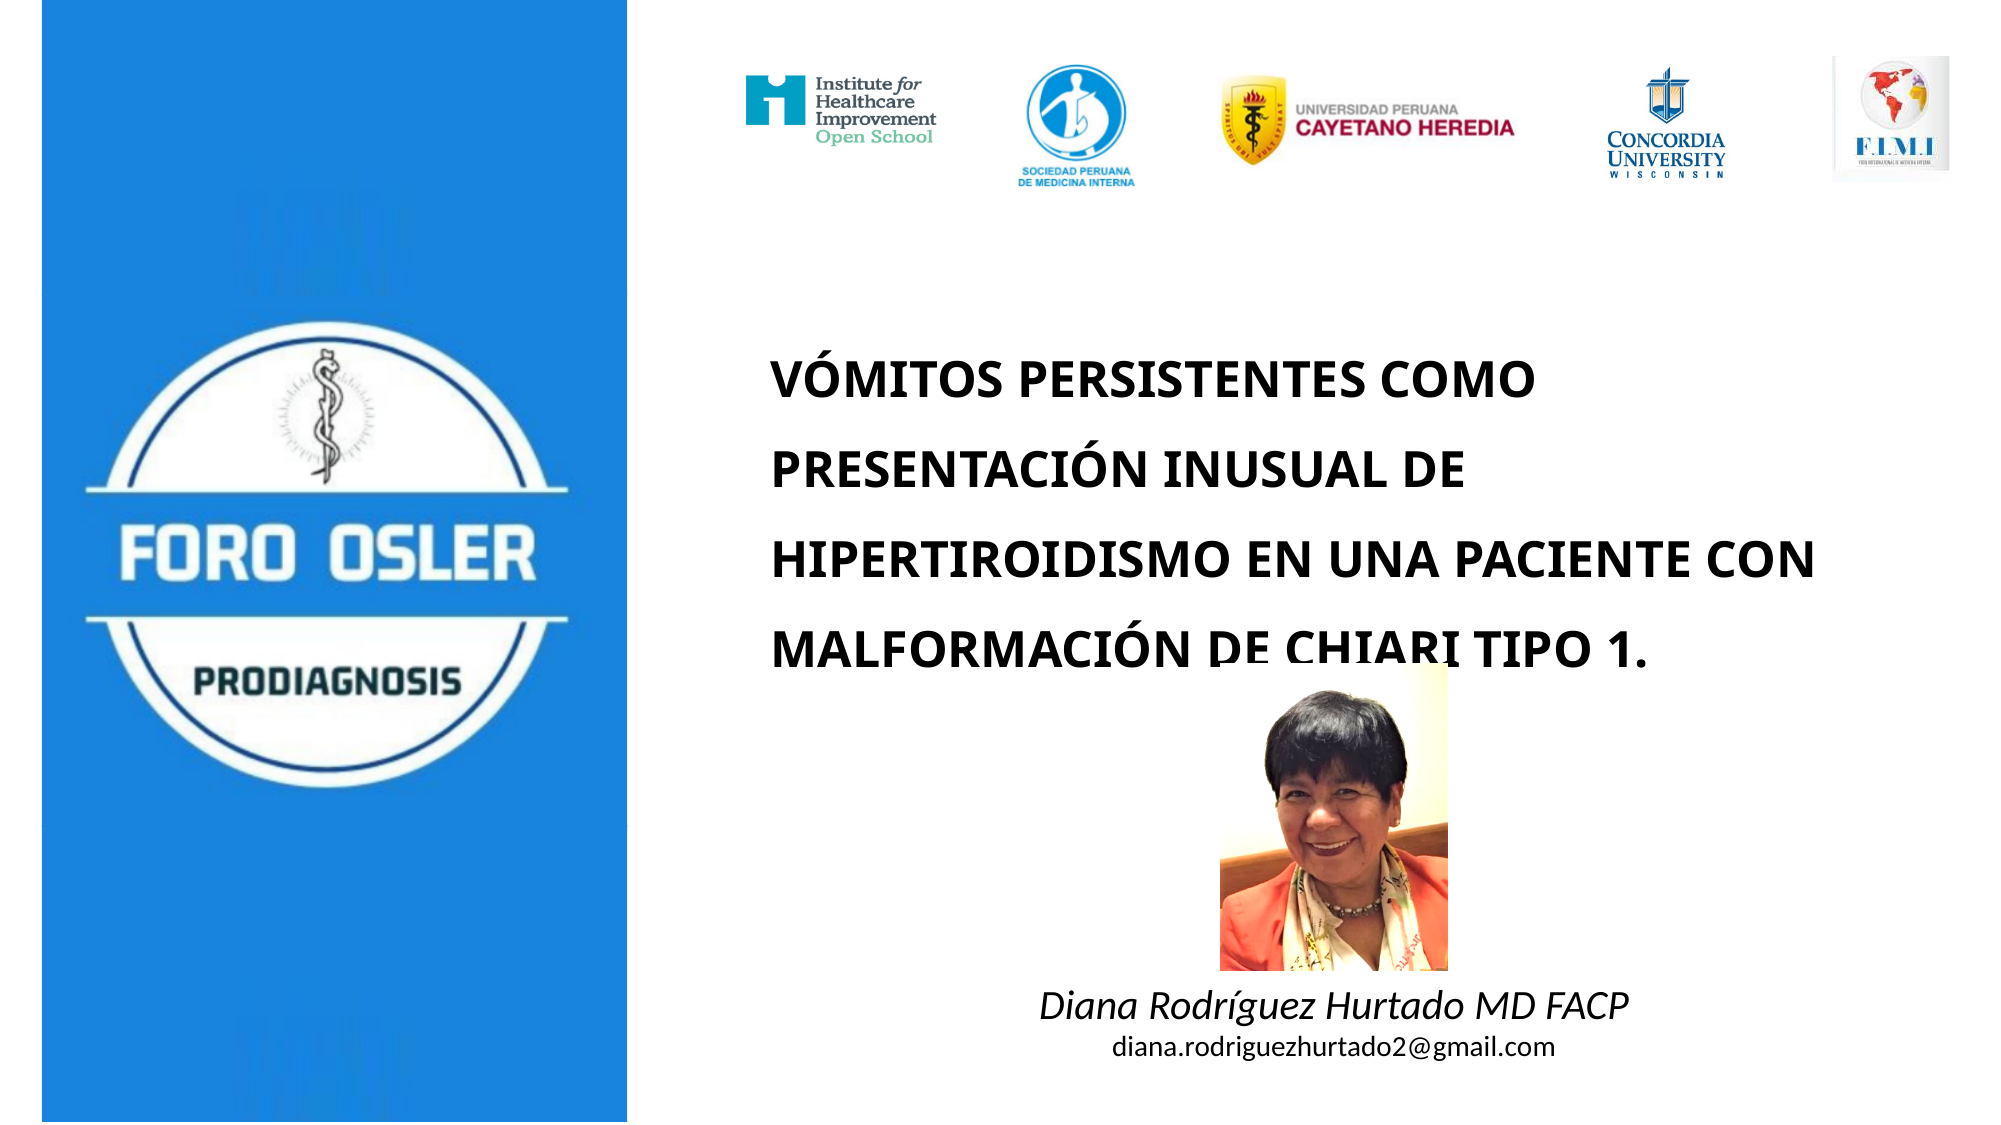

# VÓMITOS PERSISTENTES COMO PRESENTACIÓN INUSUAL DE HIPERTIROIDISMO EN UNA PACIENTE CON MALFORMACIÓN DE CHIARI TIPO 1.
Diana Rodríguez Hurtado MD FACP
diana.rodriguezhurtado2@gmail.com